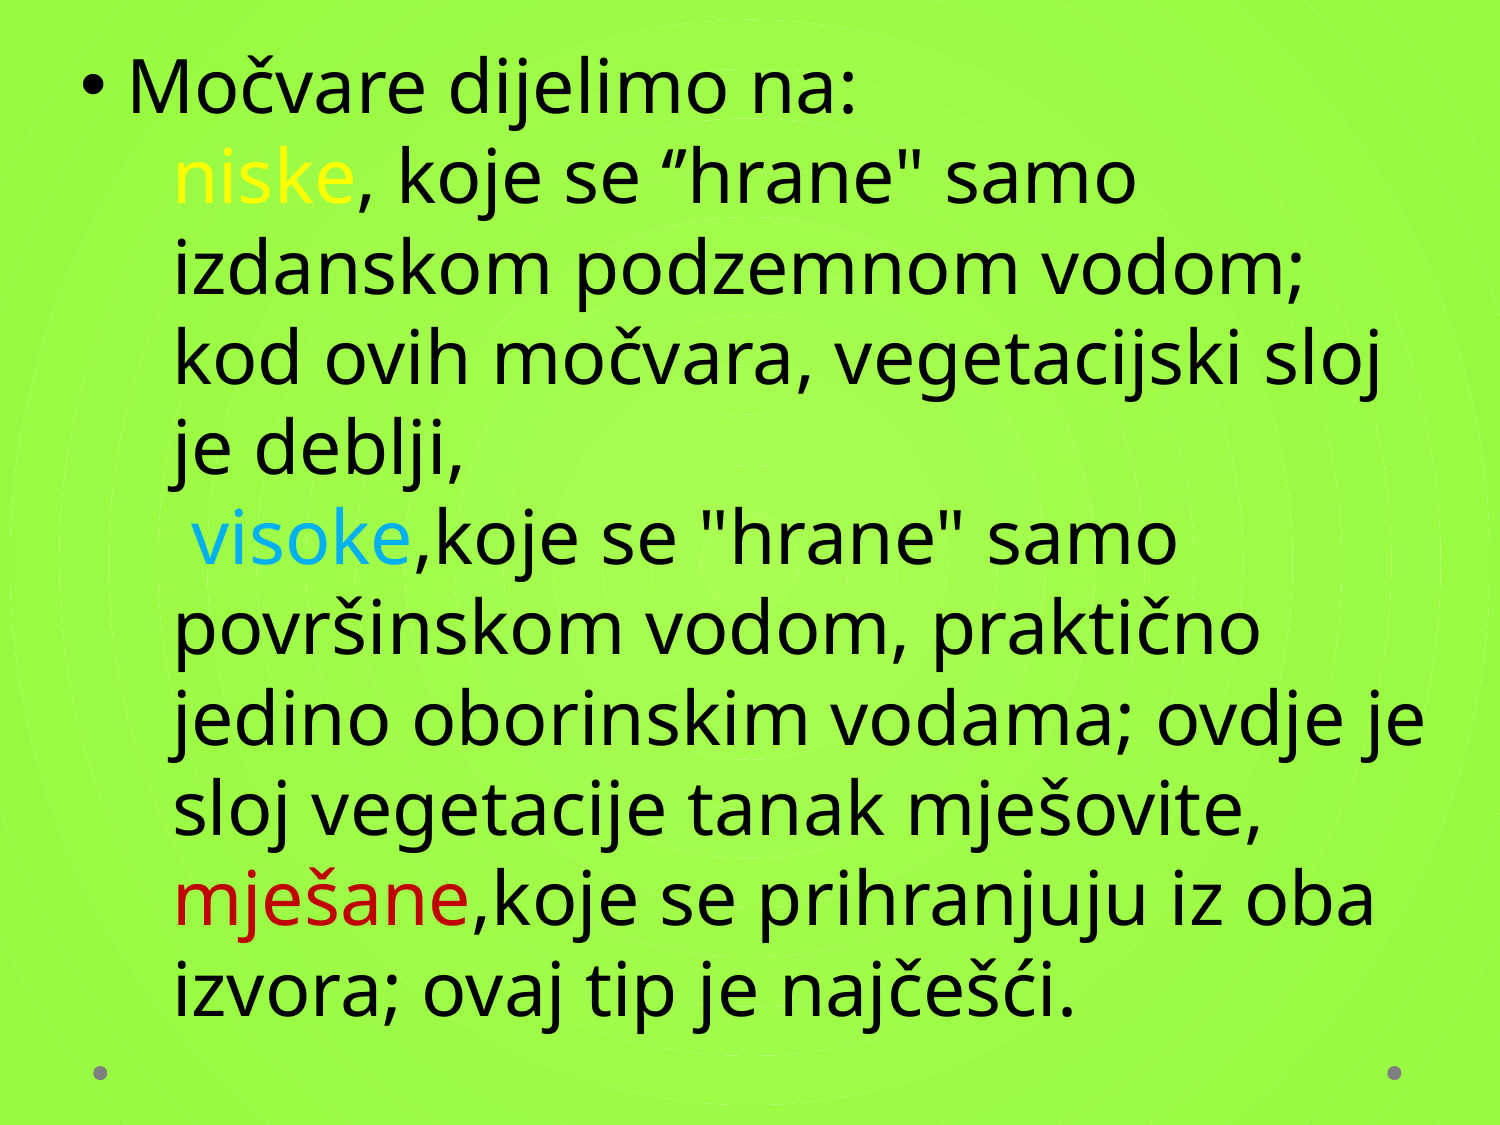

#
Močvare dijelimo na:
niske, koje se ‘’hrane" samo izdanskom podzemnom vodom; kod ovih močvara, vegetacijski sloj je deblji,
 visoke,koje se "hrane" samo površinskom vodom, praktično jedino oborinskim vodama; ovdje je sloj vegetacije tanak mješovite,
mješane,koje se prihranjuju iz oba izvora; ovaj tip je najčešći.